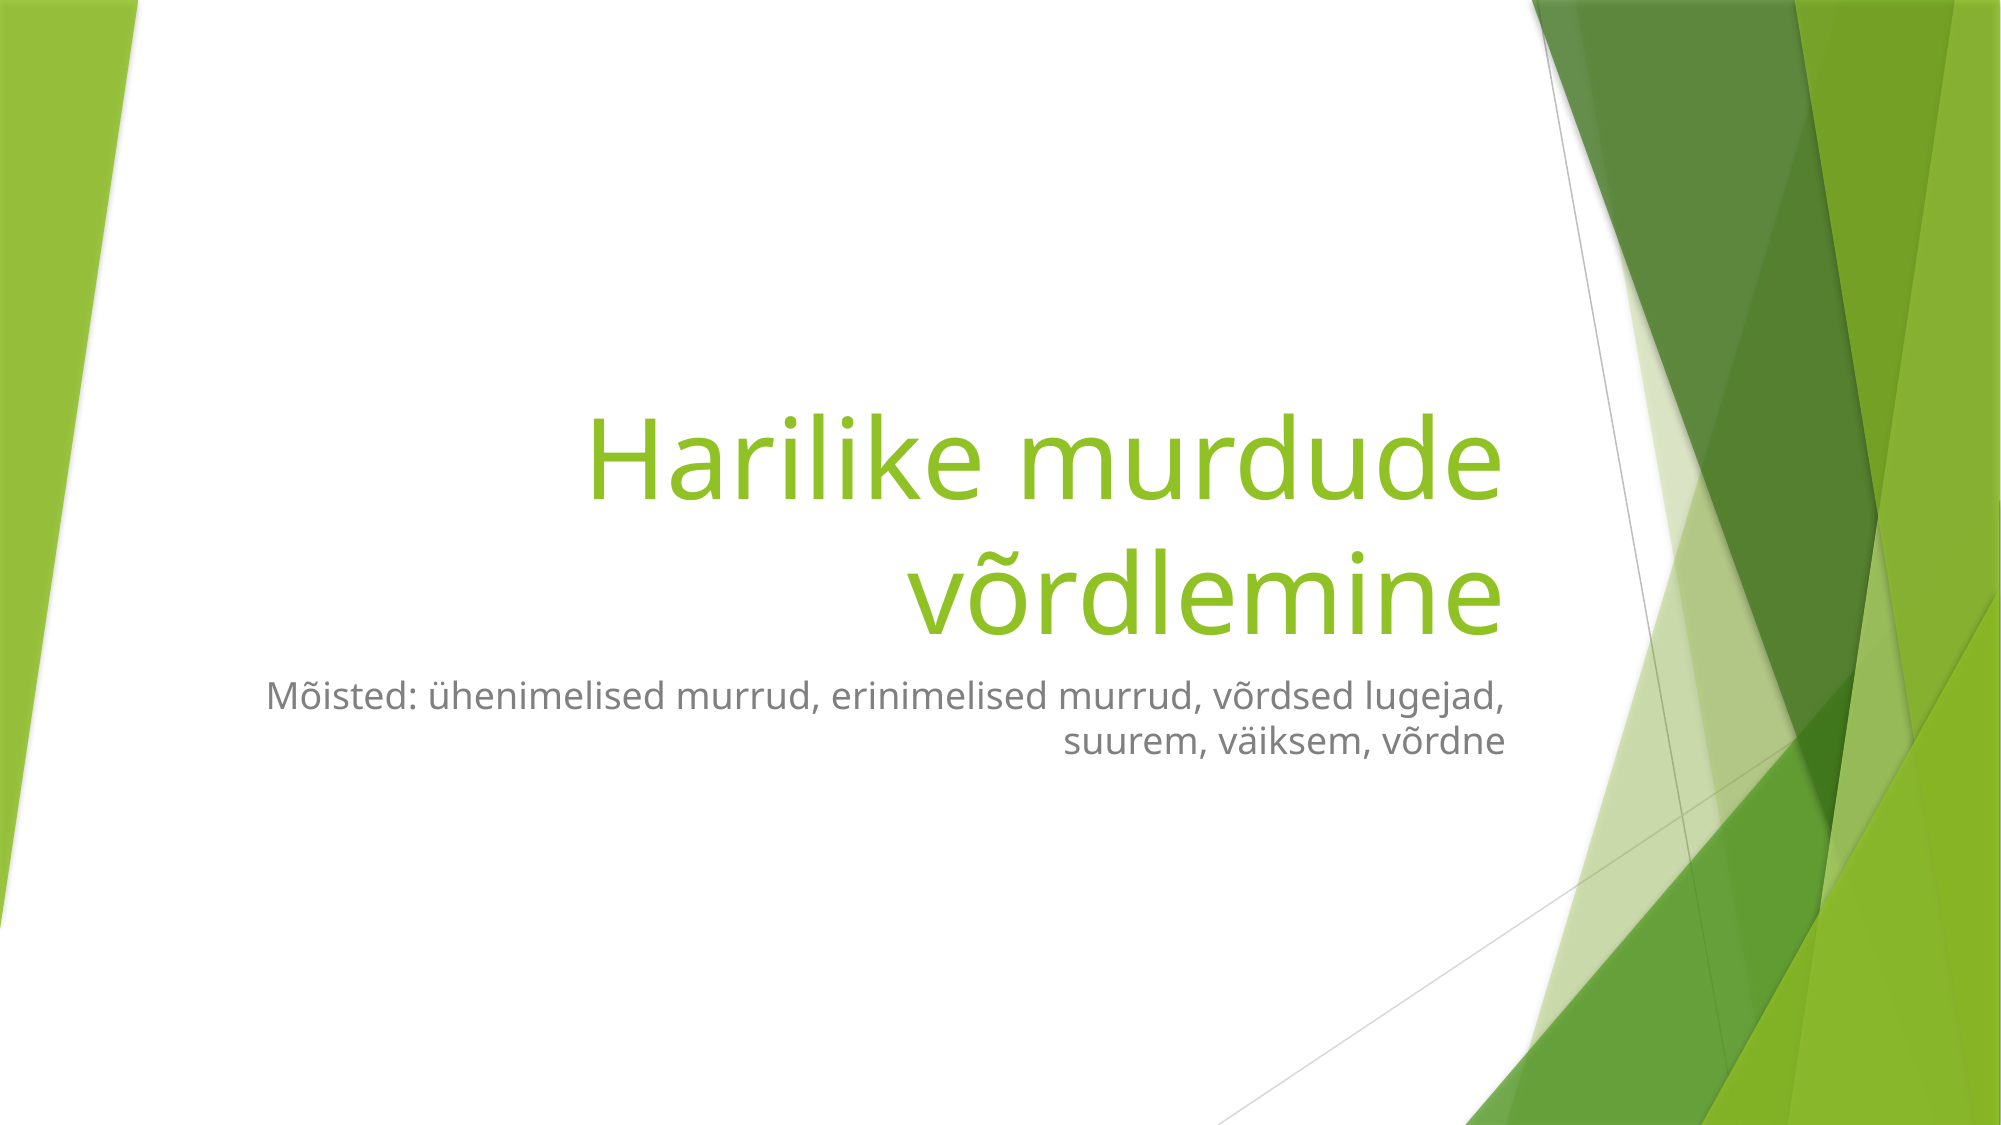

# Harilike murdude võrdlemine
Mõisted: ühenimelised murrud, erinimelised murrud, võrdsed lugejad, suurem, väiksem, võrdne